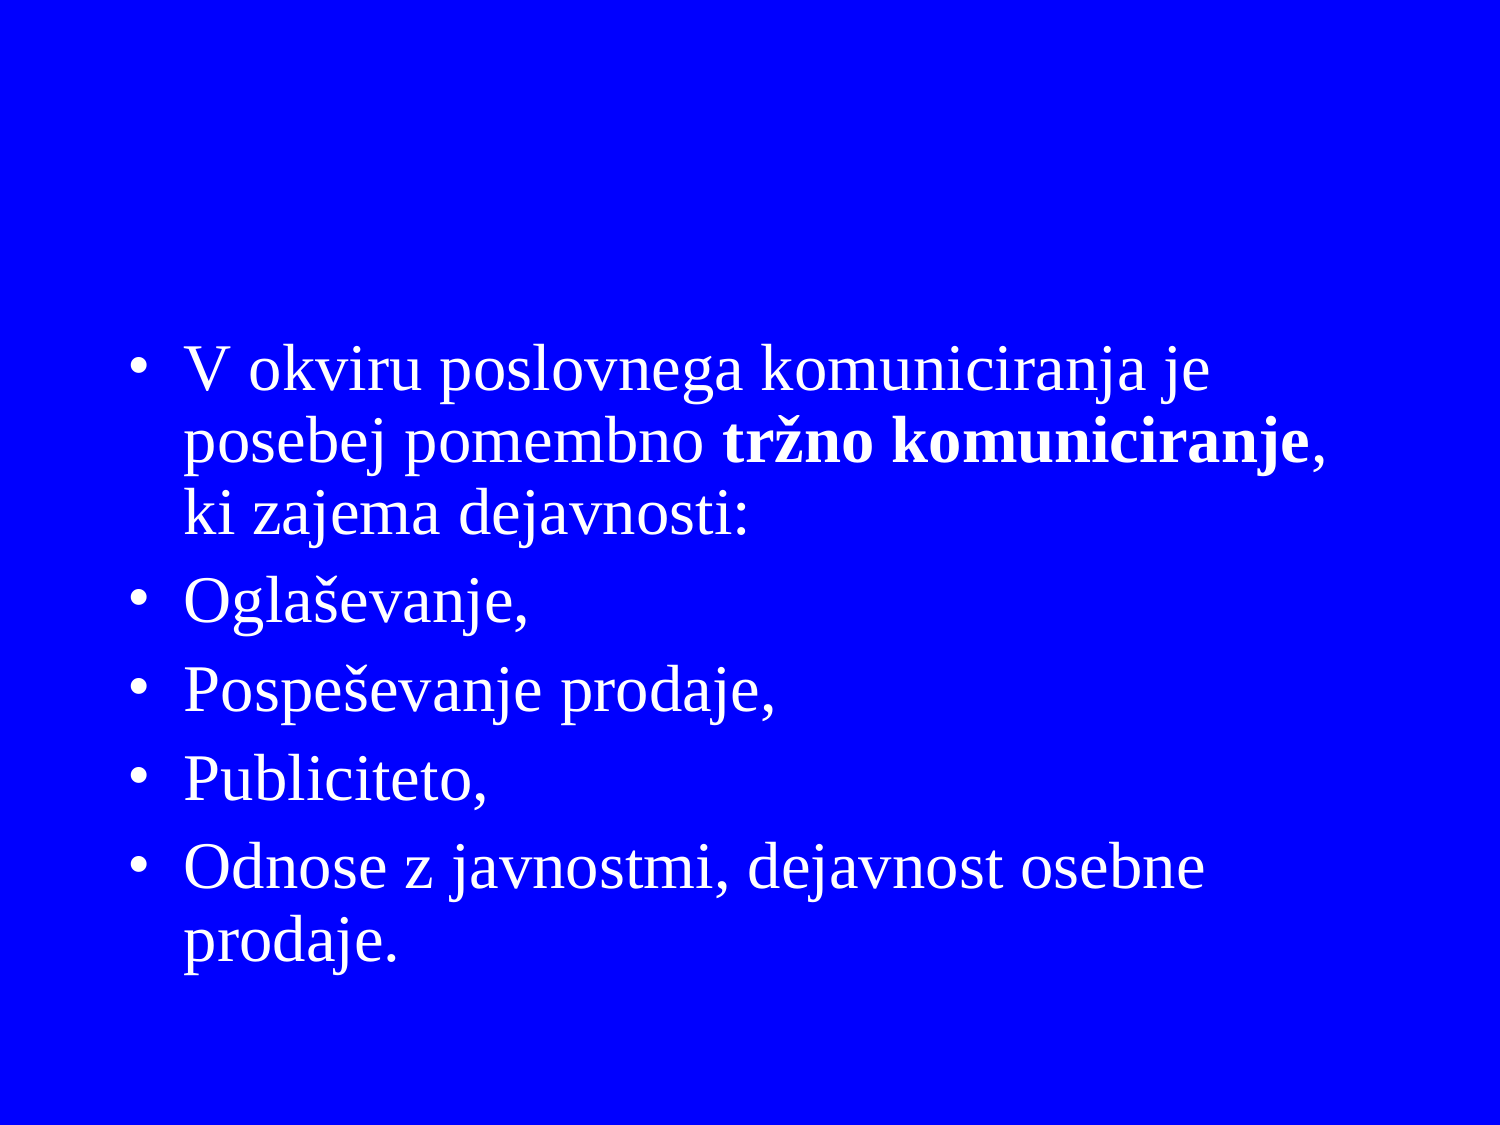

#
V okviru poslovnega komuniciranja je posebej pomembno tržno komuniciranje, ki zajema dejavnosti:
Oglaševanje,
Pospeševanje prodaje,
Publiciteto,
Odnose z javnostmi, dejavnost osebne prodaje.